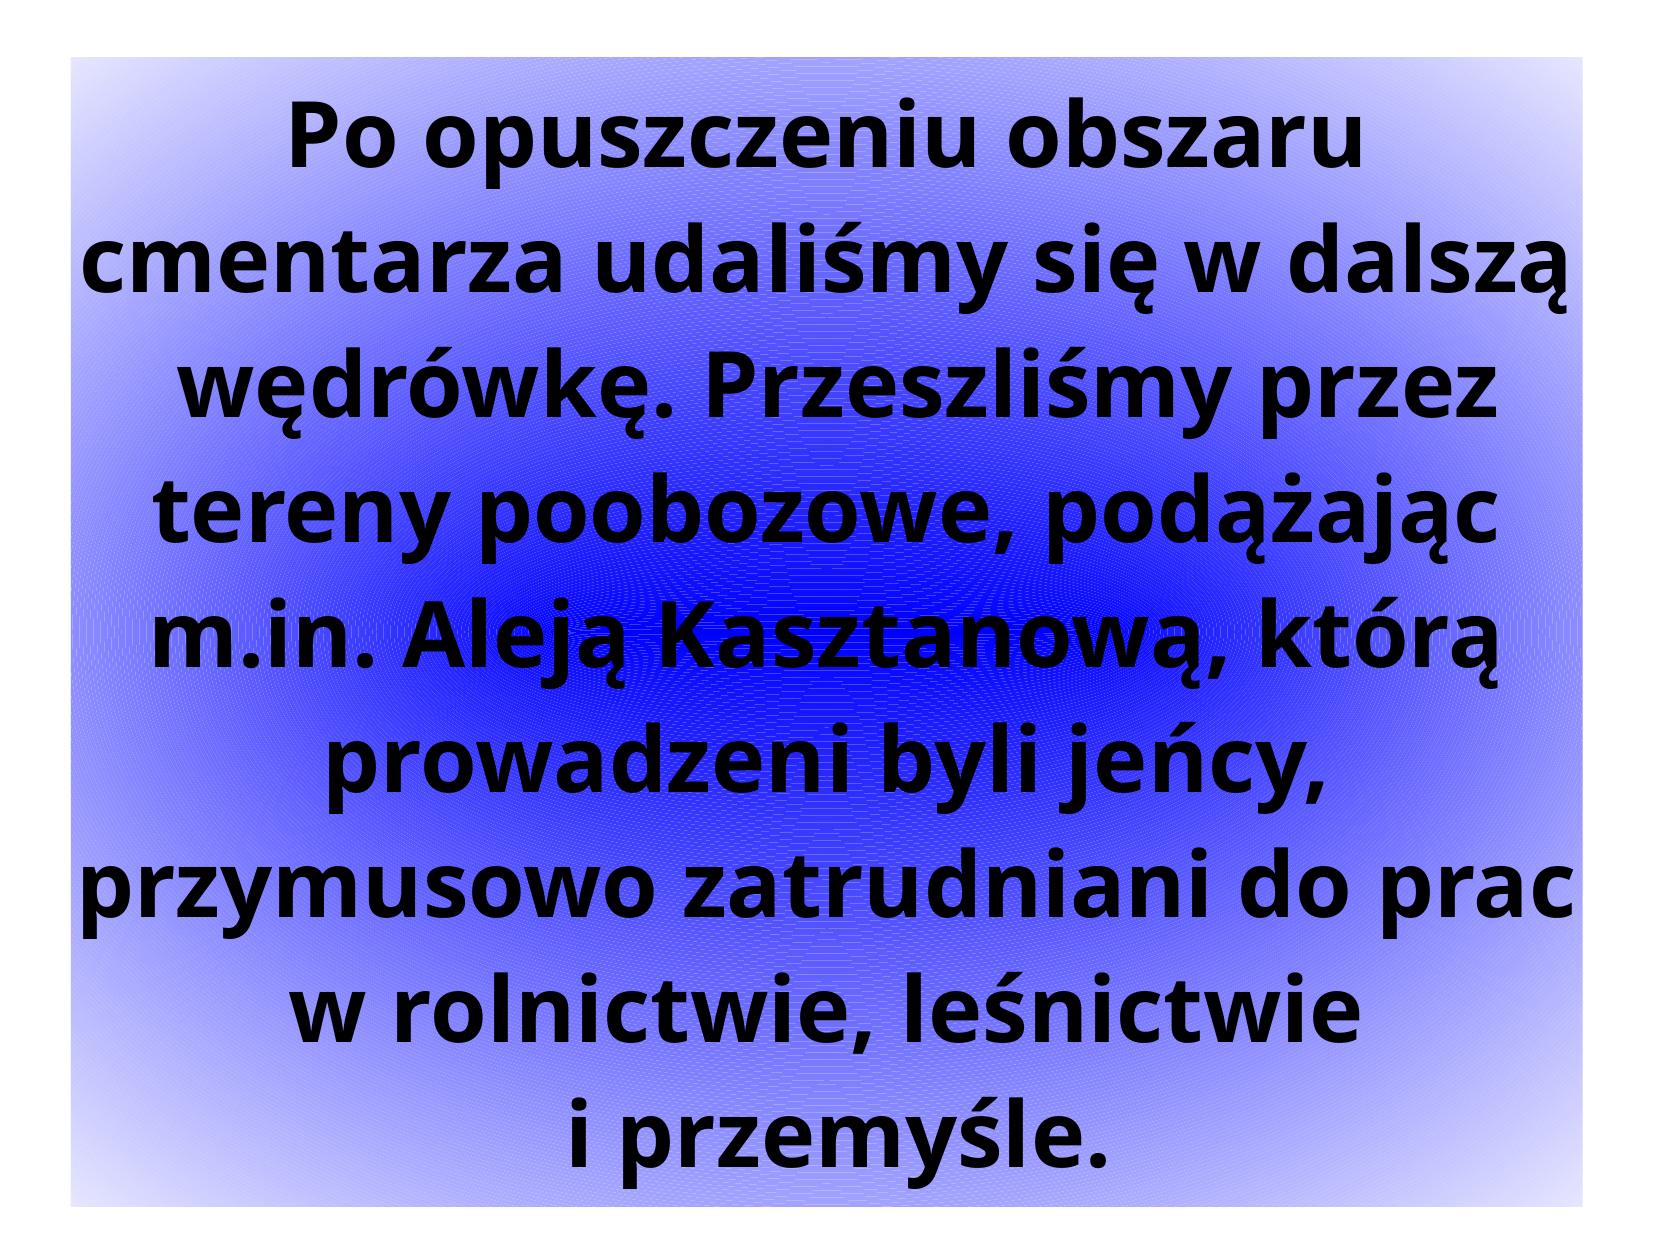

# Po opuszczeniu obszaru cmentarza udaliśmy się w dalszą wędrówkę. Przeszliśmy przez tereny poobozowe, podążając m.in. Aleją Kasztanową, którą prowadzeni byli jeńcy, przymusowo zatrudniani do prac w rolnictwie, leśnictwie i przemyśle.